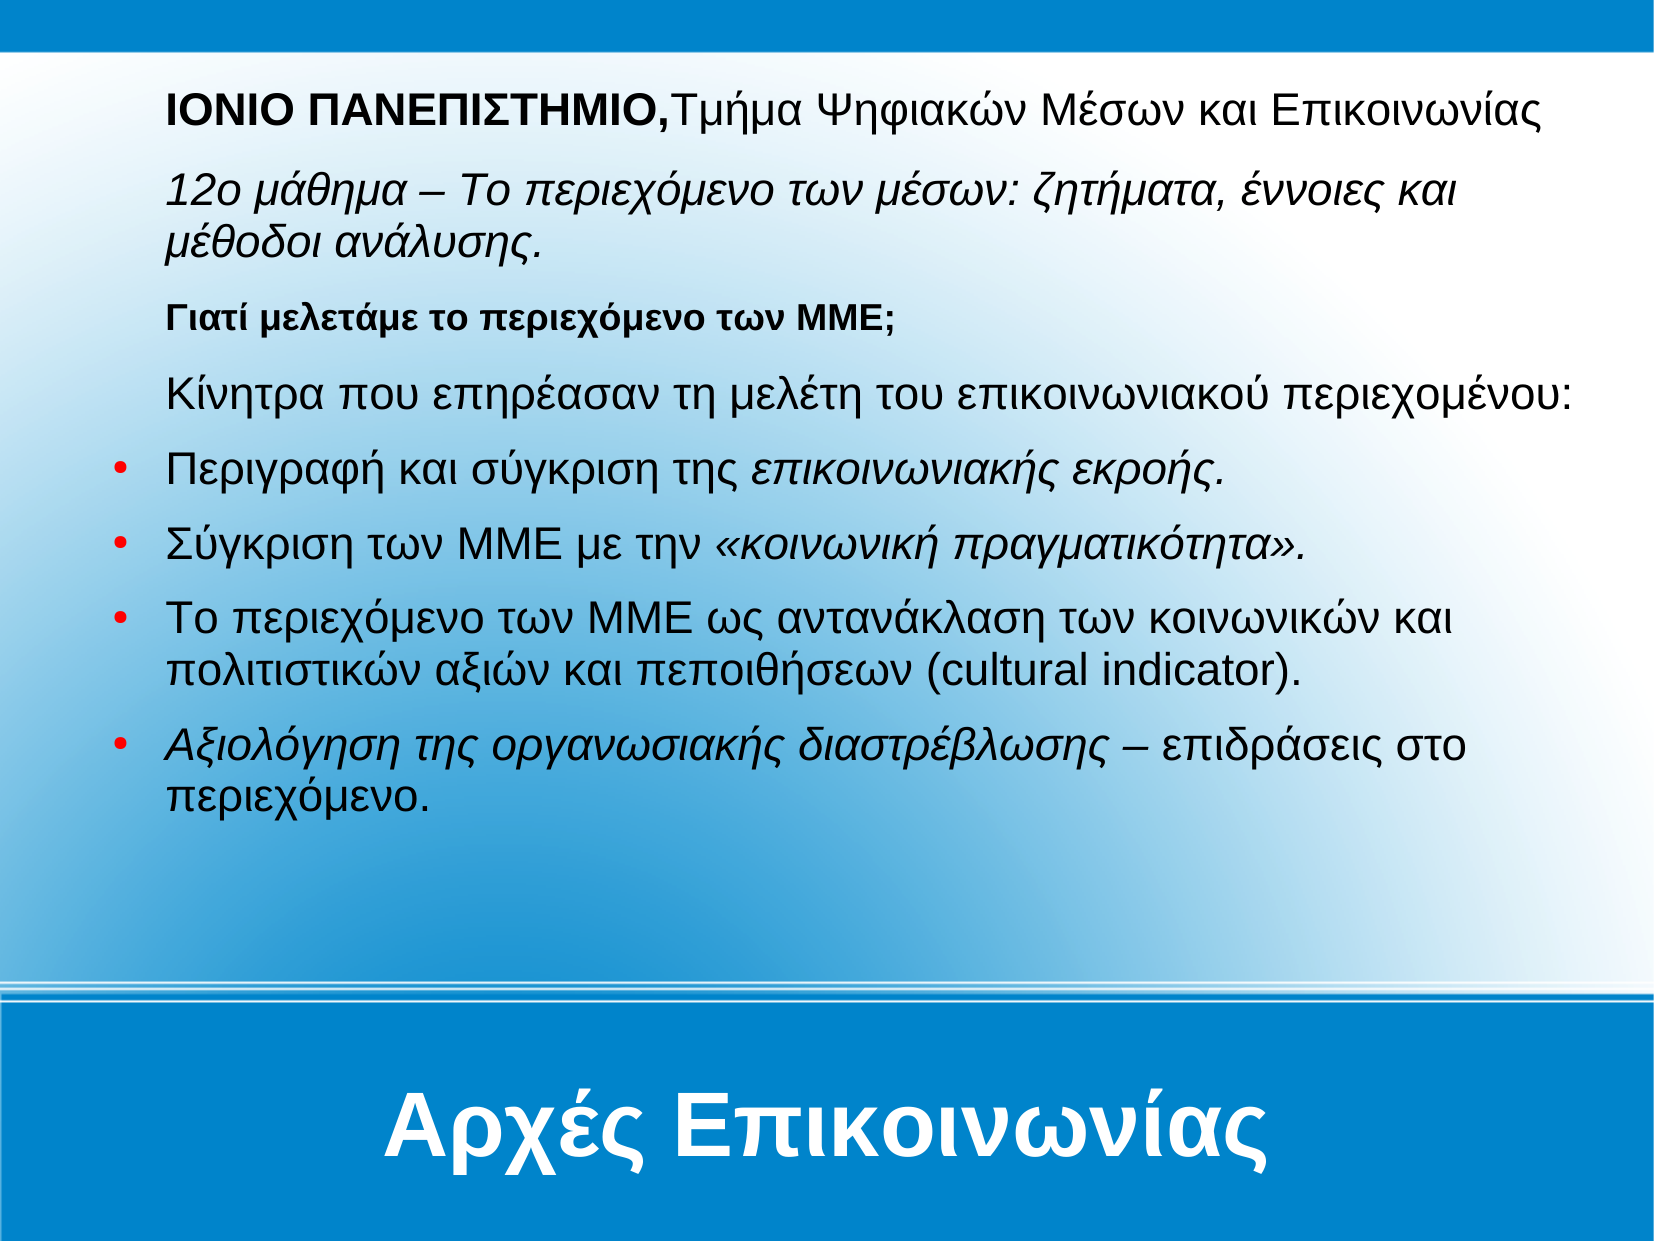

ΙΟΝΙΟ ΠΑΝΕΠΙΣΤΗΜΙΟ,Τμήμα Ψηφιακών Μέσων και Επικοινωνίας
12ο μάθημα – Το περιεχόμενο των μέσων: ζητήματα, έννοιες και μέθοδοι ανάλυσης.
Γιατί μελετάμε το περιεχόμενο των ΜΜΕ;
Κίνητρα που επηρέασαν τη μελέτη του επικοινωνιακού περιεχομένου:
Περιγραφή και σύγκριση της επικοινωνιακής εκροής.
Σύγκριση των ΜΜΕ με την «κοινωνική πραγματικότητα».
Το περιεχόμενο των ΜΜΕ ως αντανάκλαση των κοινωνικών και πολιτιστικών αξιών και πεποιθήσεων (cultural indicator).
Αξιολόγηση της οργανωσιακής διαστρέβλωσης – επιδράσεις στο περιεχόμενο.
# Αρχές Επικοινωνίας